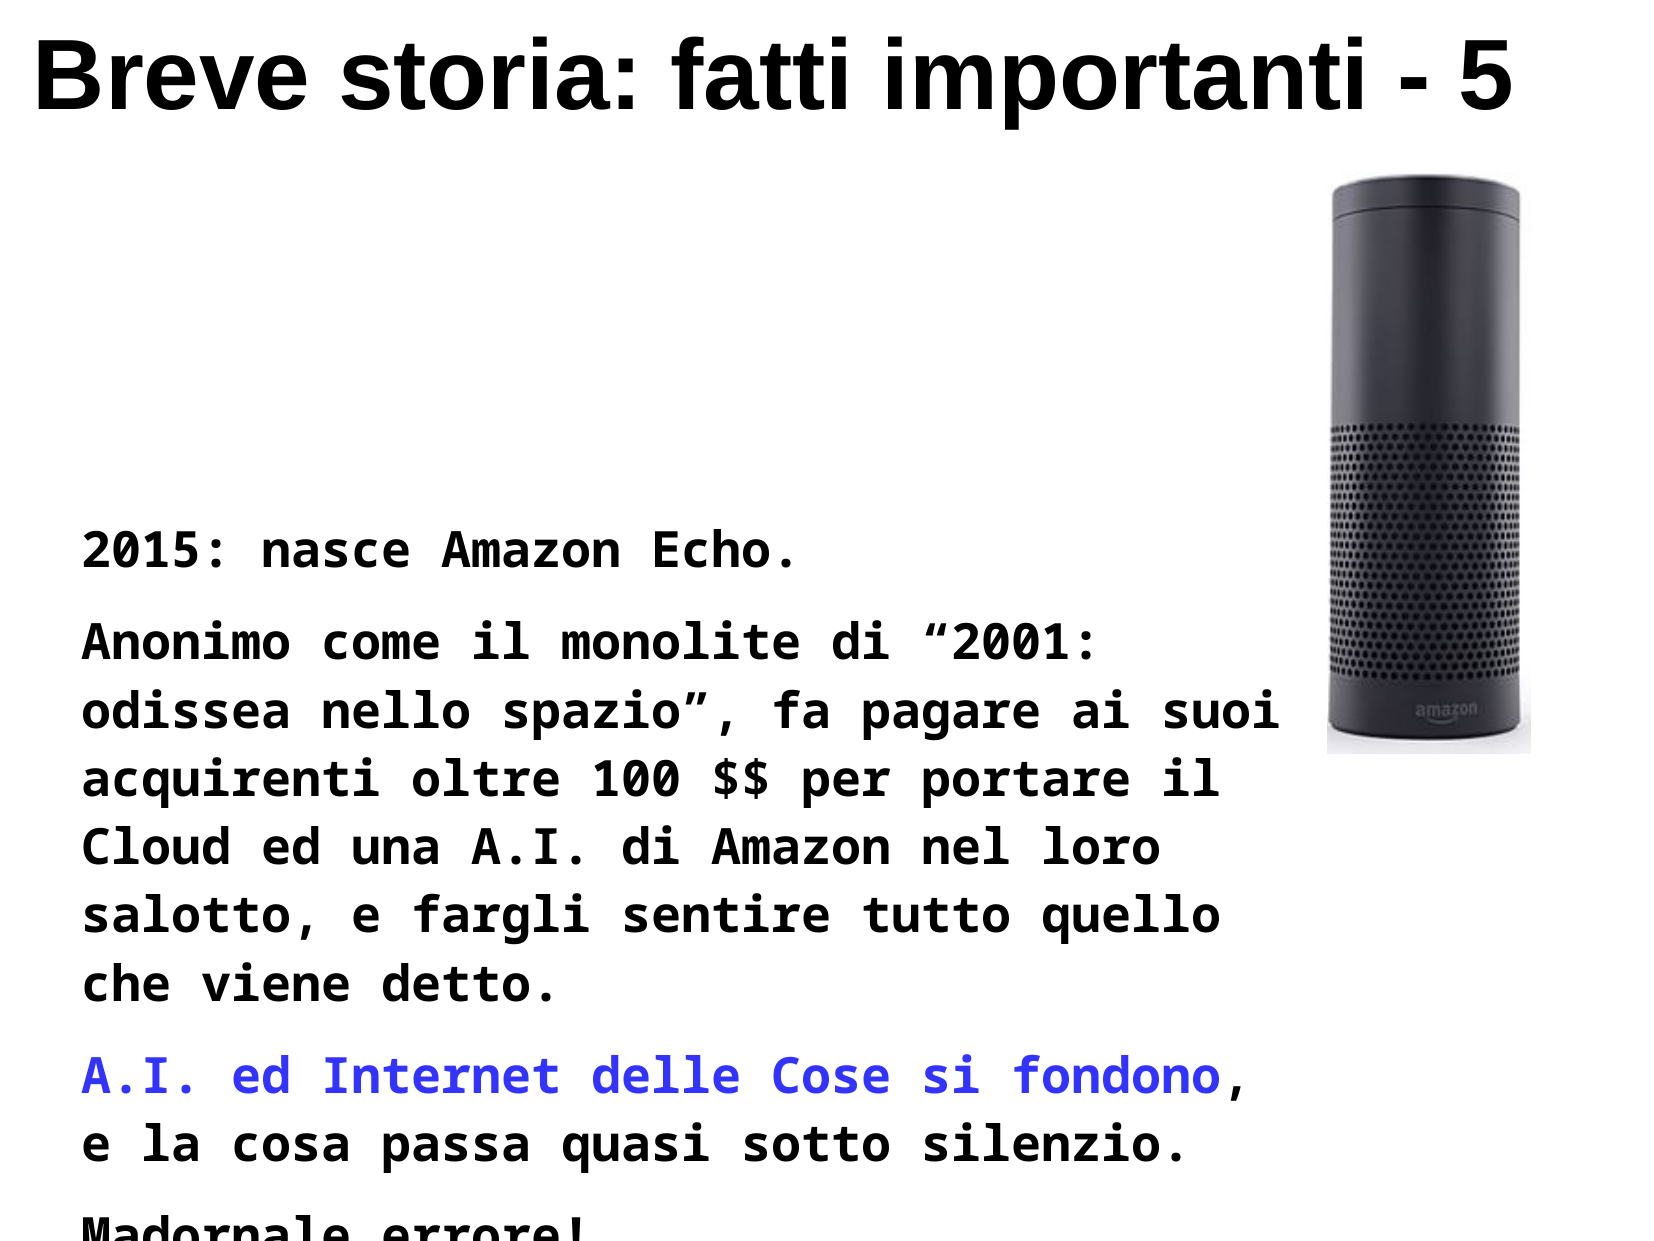

Breve storia: fatti importanti - 5
2015: nasce Amazon Echo.
Anonimo come il monolite di “2001: odissea nello spazio”, fa pagare ai suoi acquirenti oltre 100 $$ per portare il Cloud ed una A.I. di Amazon nel loro salotto, e fargli sentire tutto quello che viene detto.
A.I. ed Internet delle Cose si fondono, e la cosa passa quasi sotto silenzio.
Madornale errore!